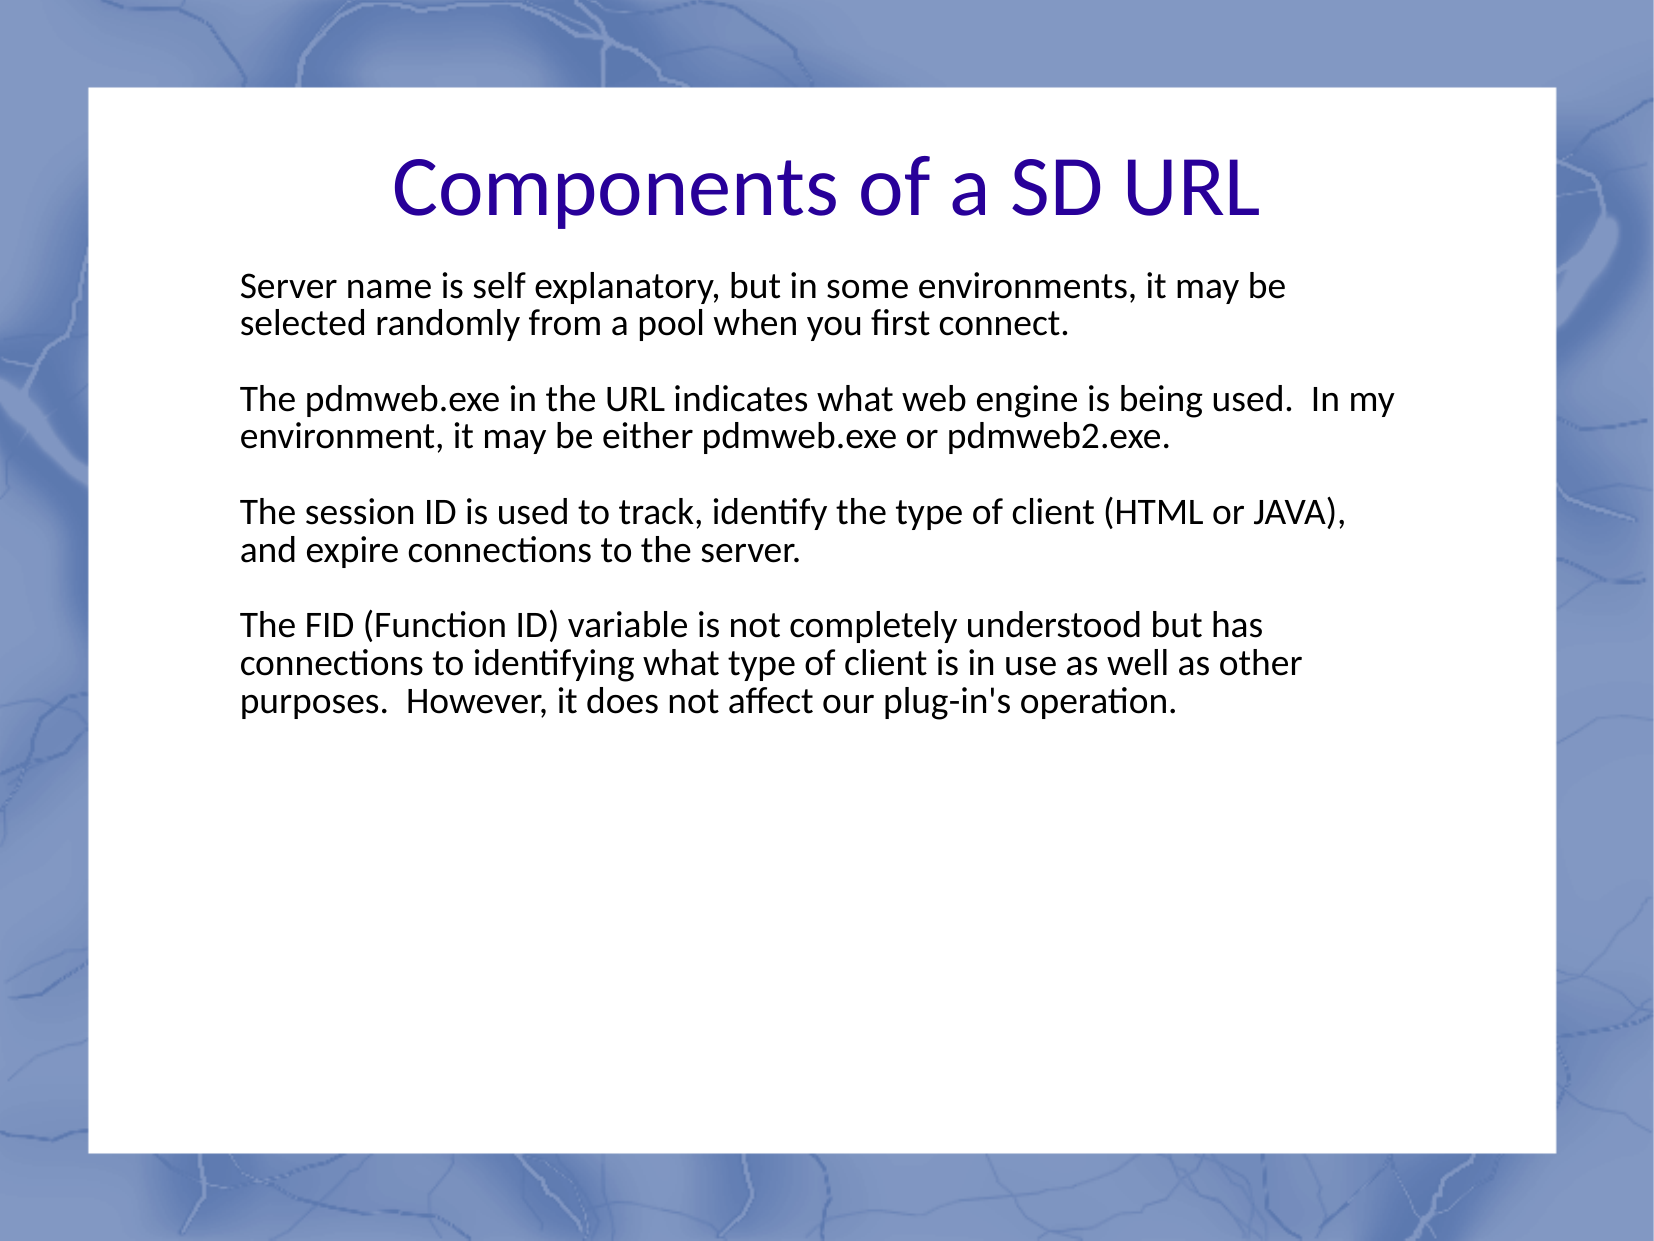

# Components of a SD URL
Server name is self explanatory, but in some environments, it may be selected randomly from a pool when you first connect.
The pdmweb.exe in the URL indicates what web engine is being used. In my environment, it may be either pdmweb.exe or pdmweb2.exe.
The session ID is used to track, identify the type of client (HTML or JAVA), and expire connections to the server.
The FID (Function ID) variable is not completely understood but has connections to identifying what type of client is in use as well as other purposes. However, it does not affect our plug-in's operation.